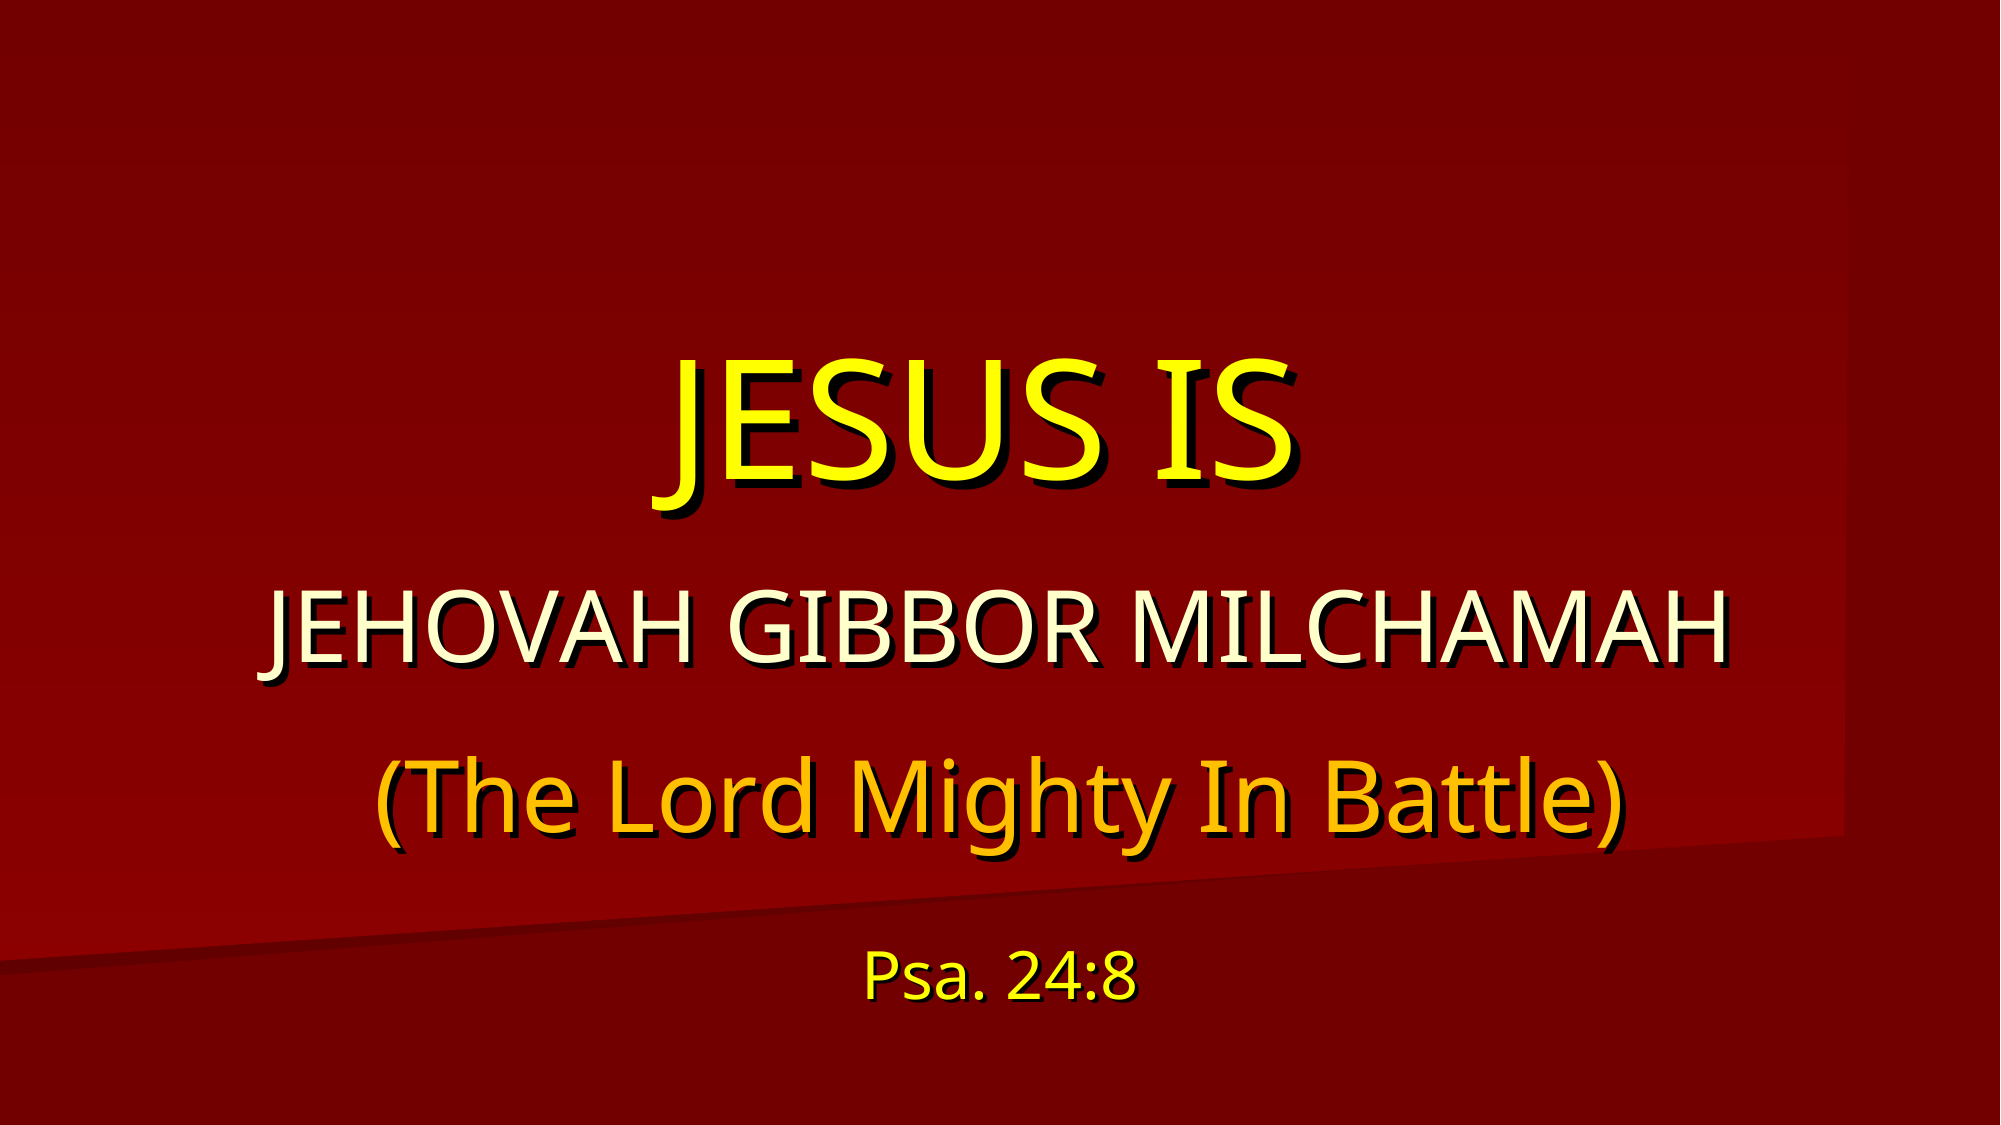

# JESUS IS JEHOVAH GIBBOR MILCHAMAH (The Lord Mighty In Battle) Psa. 24:8